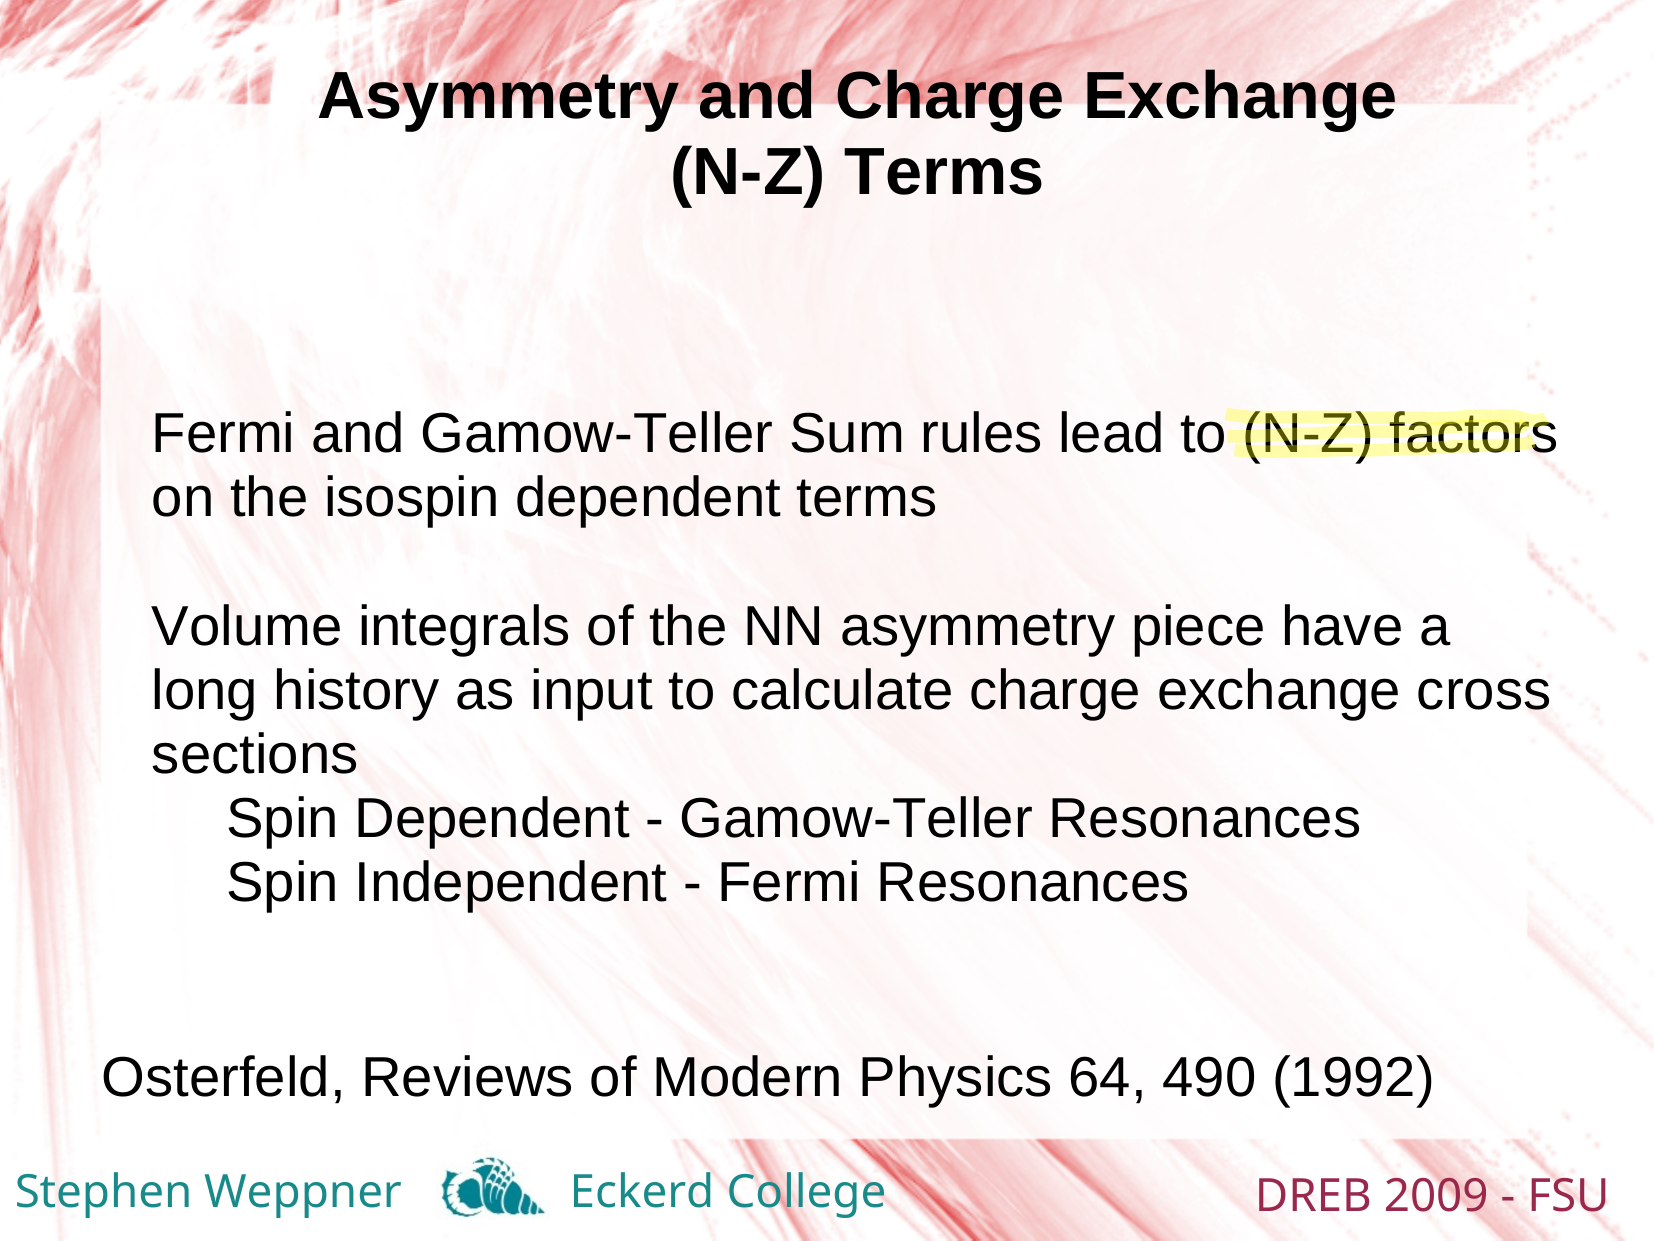

Asymmetry and Charge Exchange
(N-Z) Terms
Fermi and Gamow-Teller Sum rules lead to (N-Z) factors on the isospin dependent terms
Volume integrals of the NN asymmetry piece have a long history as input to calculate charge exchange cross sections
Spin Dependent - Gamow-Teller Resonances
Spin Independent - Fermi Resonances
Osterfeld, Reviews of Modern Physics 64, 490 (1992)
Stephen Weppner Eckerd College
DREB 2009 - FSU